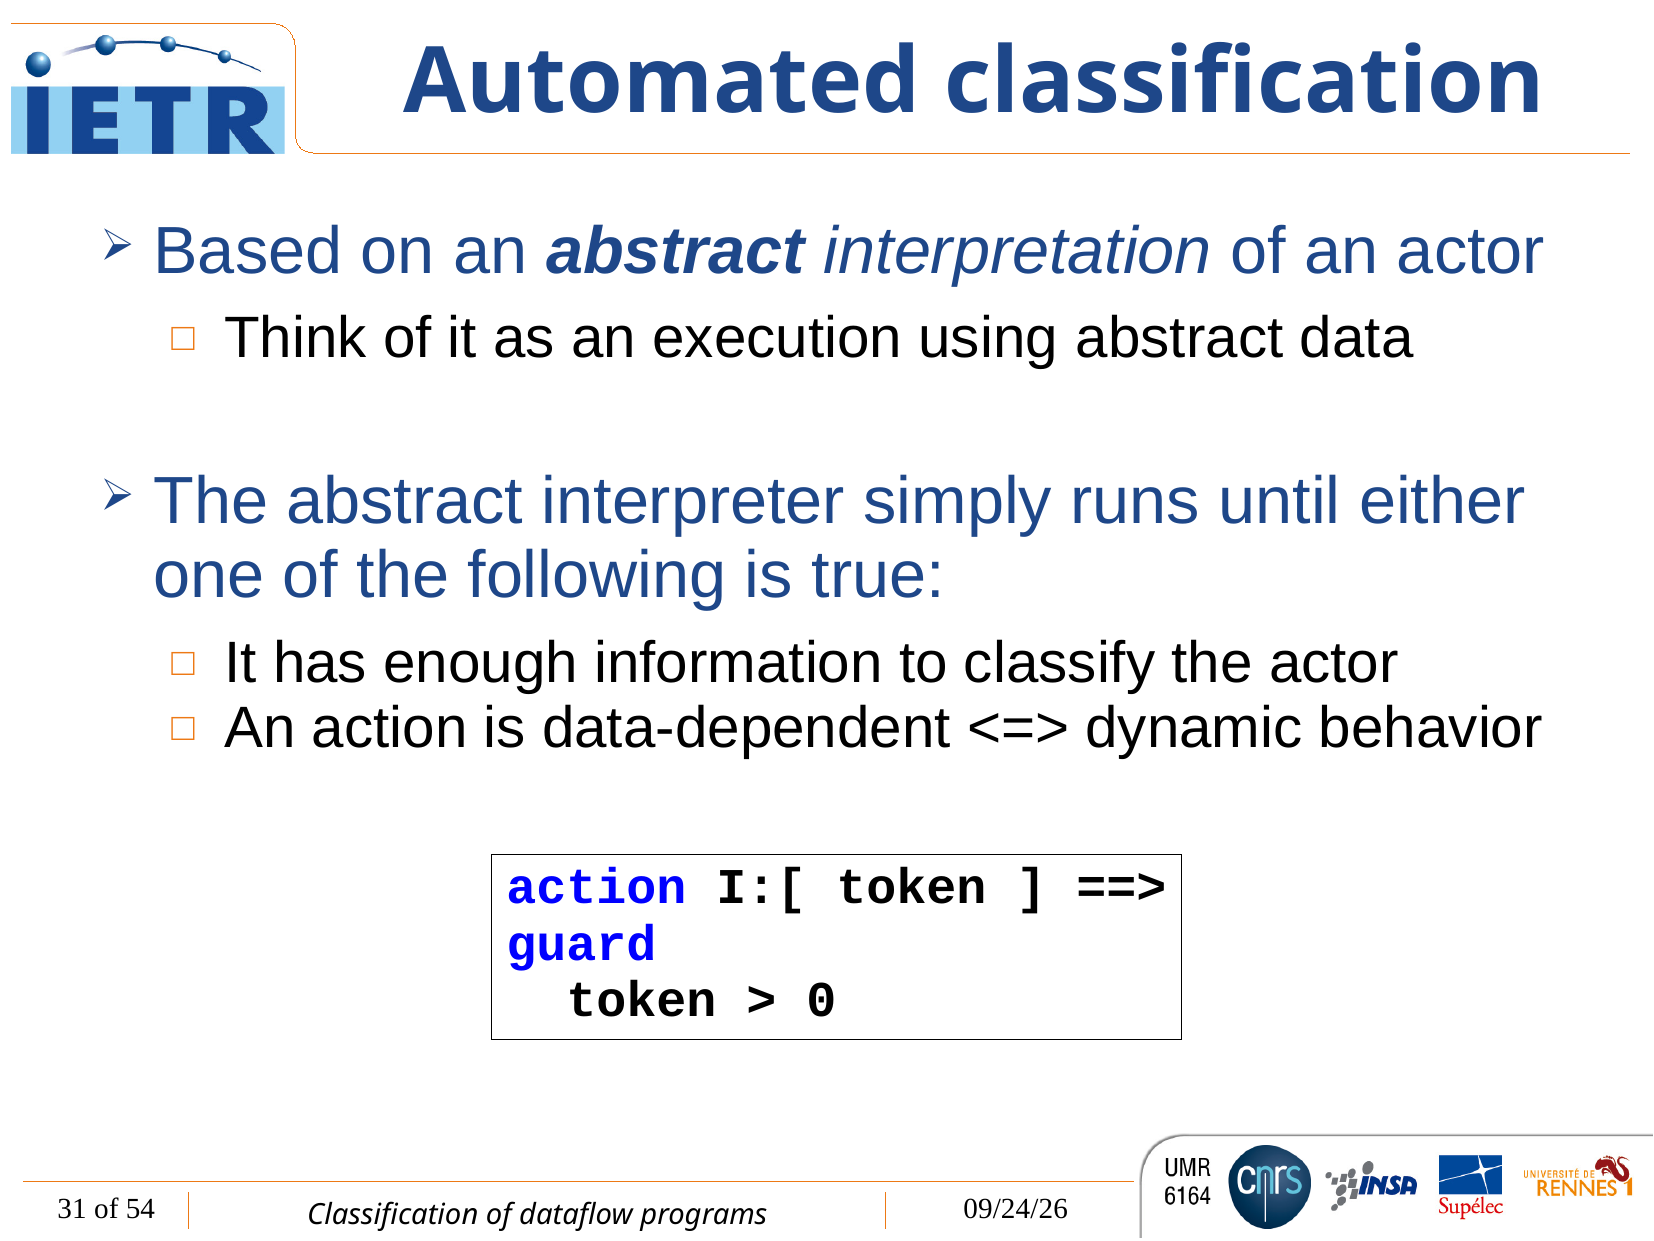

# Automated classification
Based on an abstract interpretation of an actor
Think of it as an execution using abstract data
The abstract interpreter simply runs until either one of the following is true:
It has enough information to classify the actor
An action is data-dependent <=> dynamic behavior
action I:[ token ] ==>
guard
 token > 0
31
Classification of dataflow programs